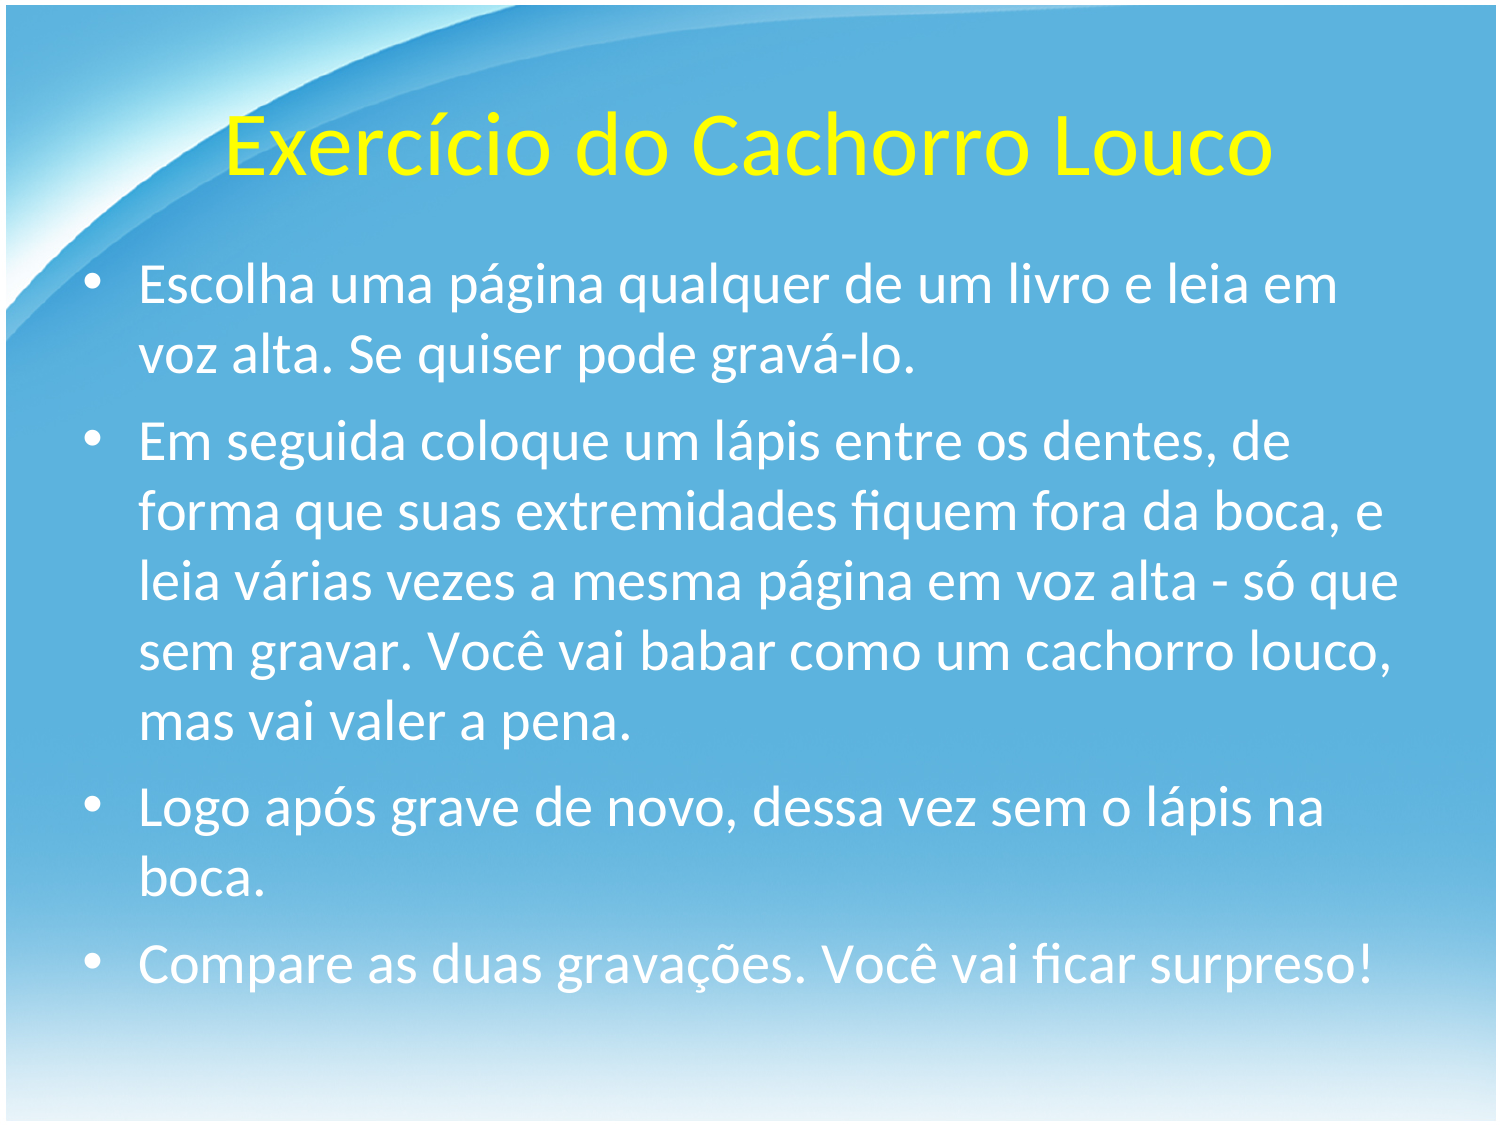

# Exercício do Cachorro Louco
Escolha uma página qualquer de um livro e leia em voz alta. Se quiser pode gravá-lo.
Em seguida coloque um lápis entre os dentes, de forma que suas extremidades fiquem fora da boca, e leia várias vezes a mesma página em voz alta - só que sem gravar. Você vai babar como um cachorro louco, mas vai valer a pena.
Logo após grave de novo, dessa vez sem o lápis na boca.
Compare as duas gravações. Você vai ficar surpreso!